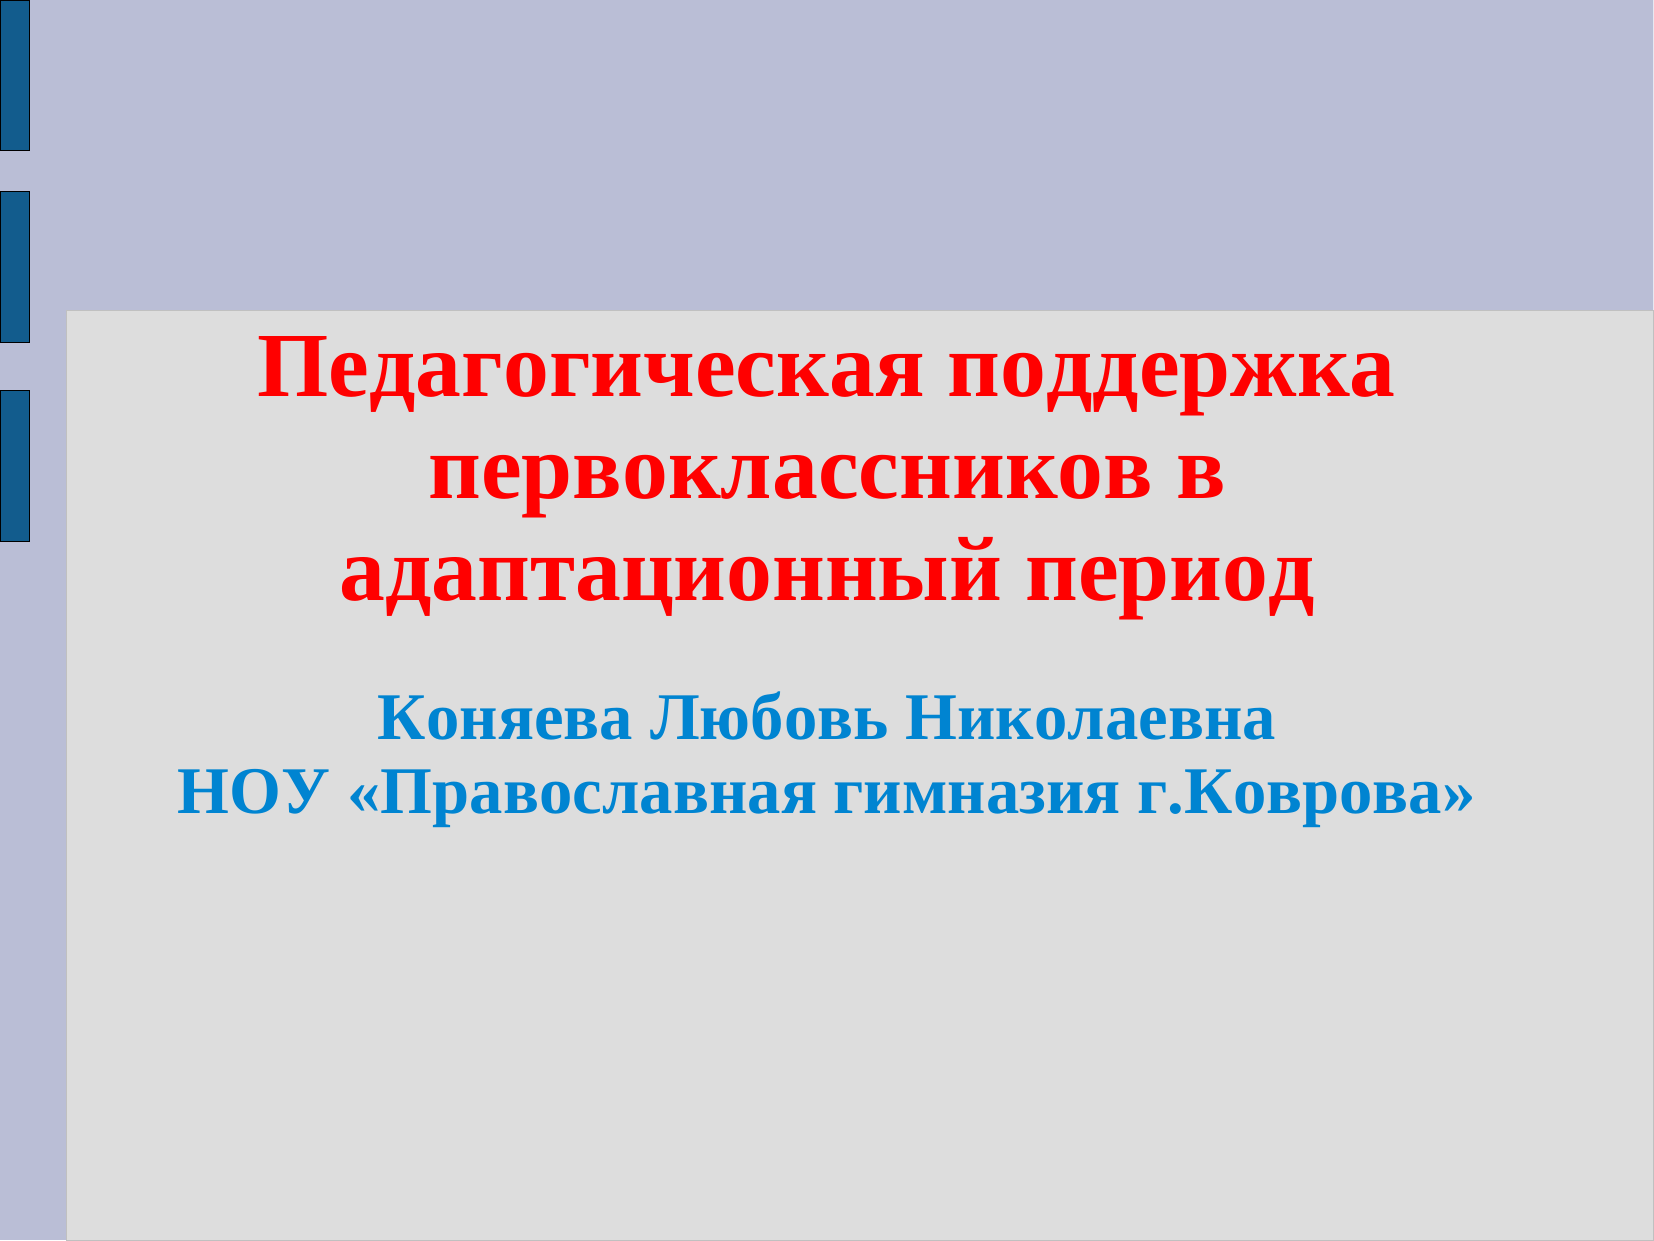

# Педагогическая поддержка первоклассников в адаптационный период
Коняева Любовь Николаевна
НОУ «Православная гимназия г.Коврова»